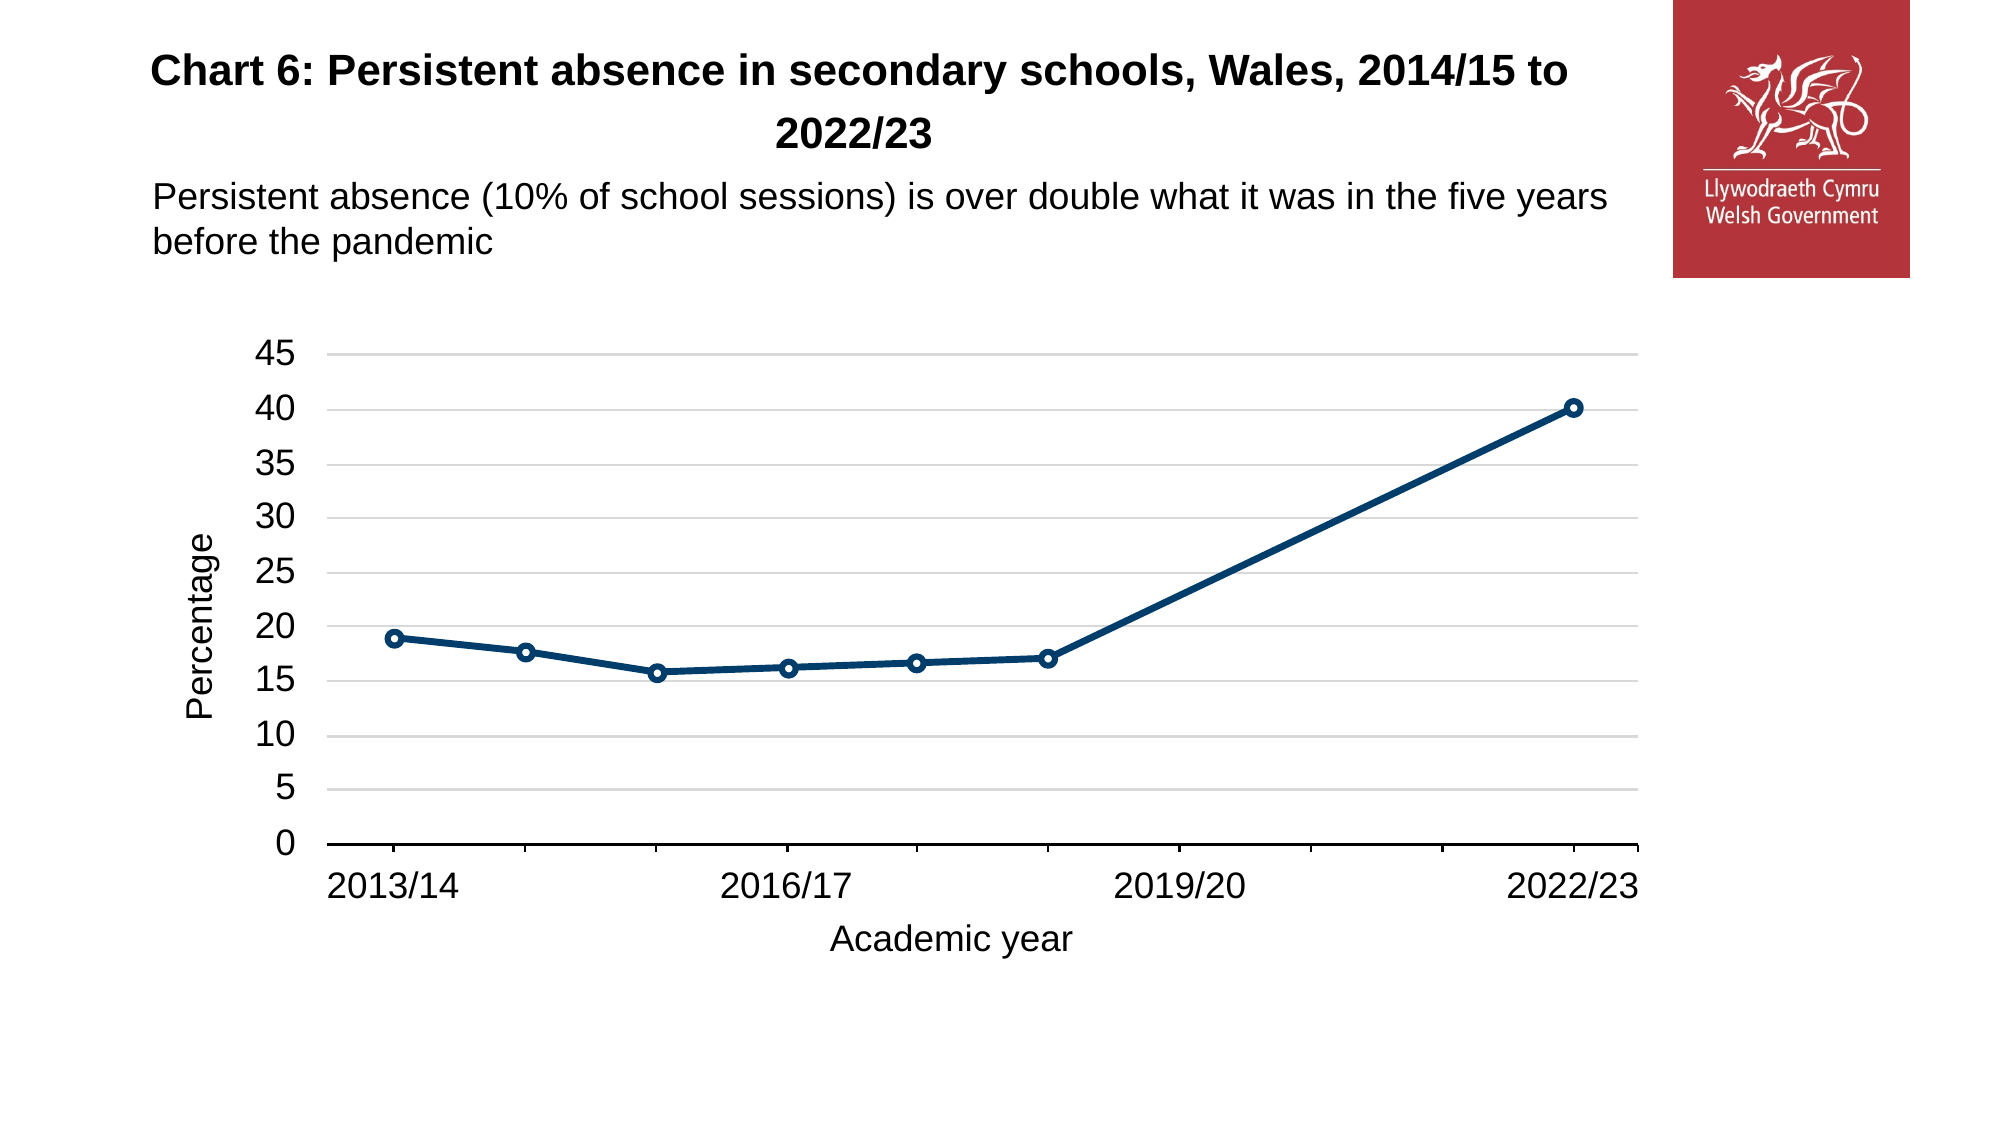

# Chart 6: Persistent absence in secondary schools, Wales, 2014/15 to 2022/23
Persistent absence (10% of school sessions) is over double what it was in the five years
before the pandemic